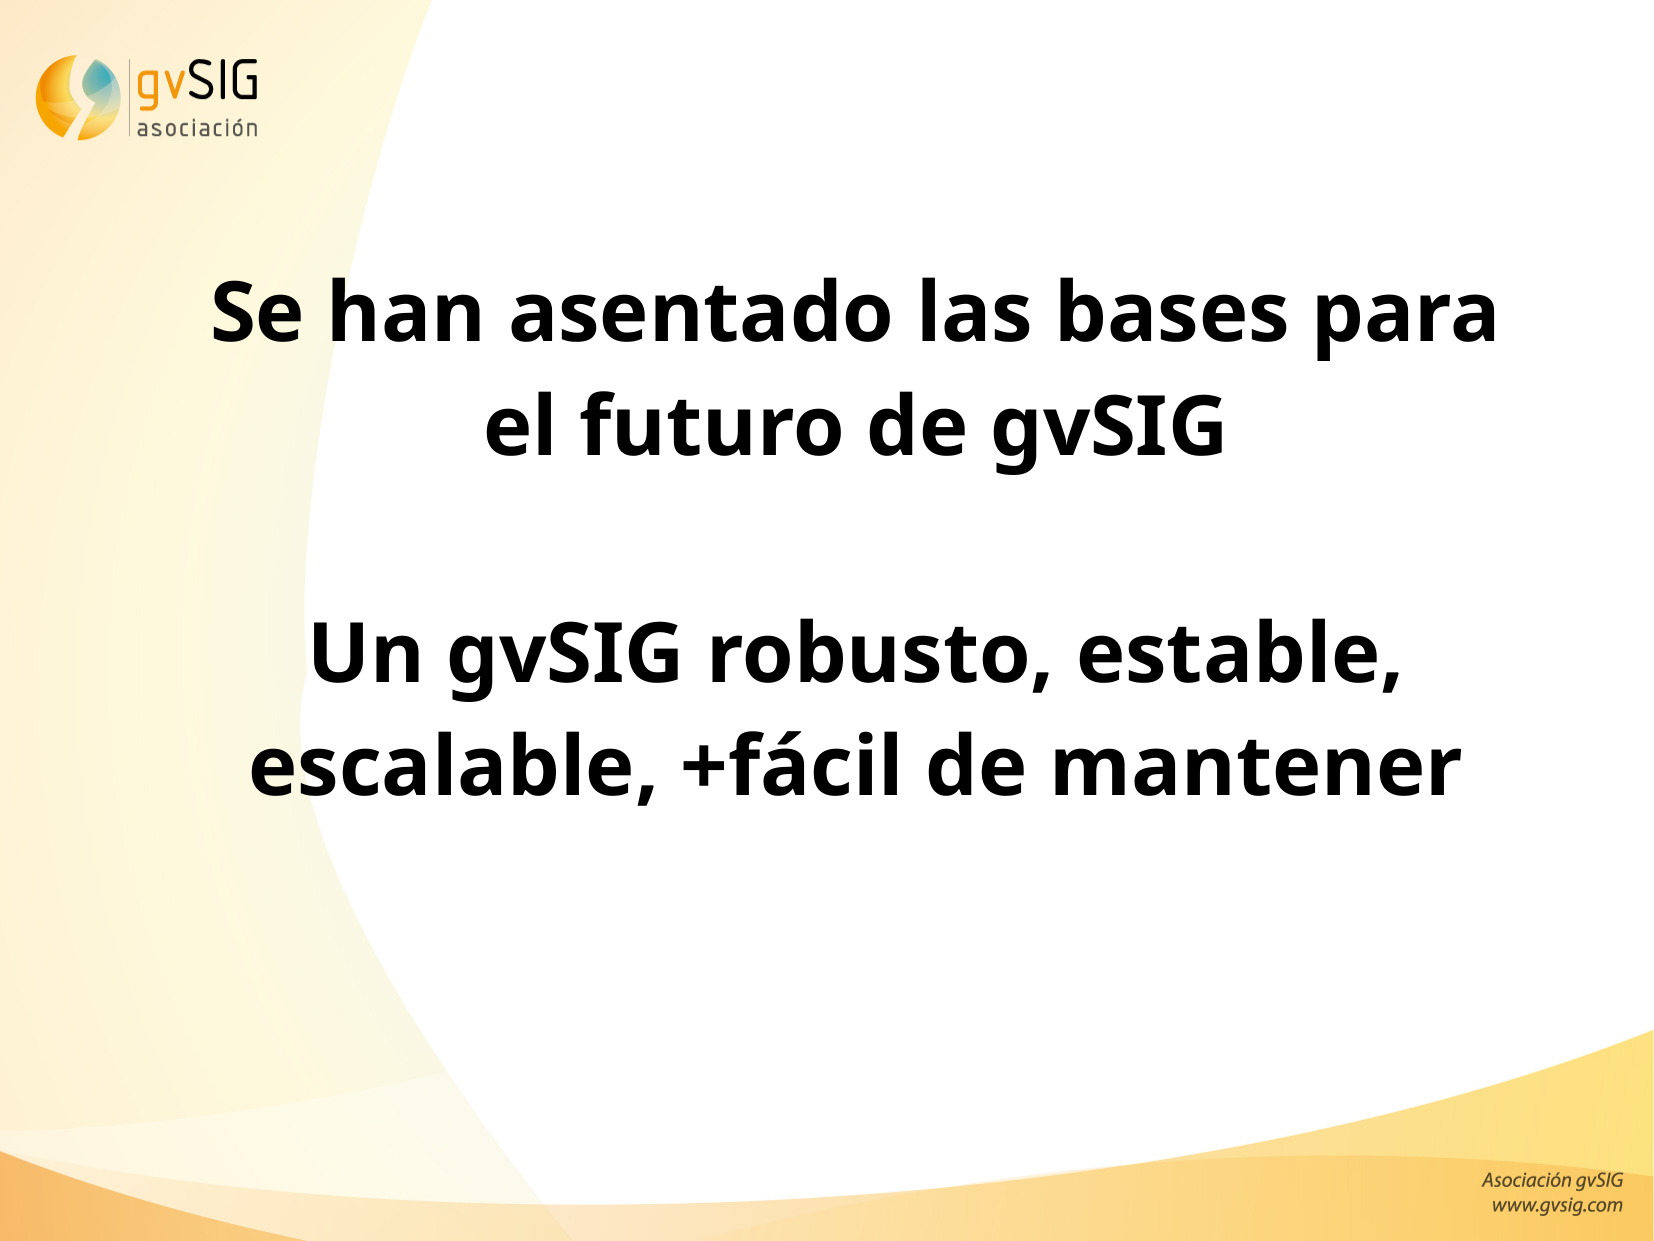

Se han asentado las bases para el futuro de gvSIG
Un gvSIG robusto, estable, escalable, +fácil de mantener